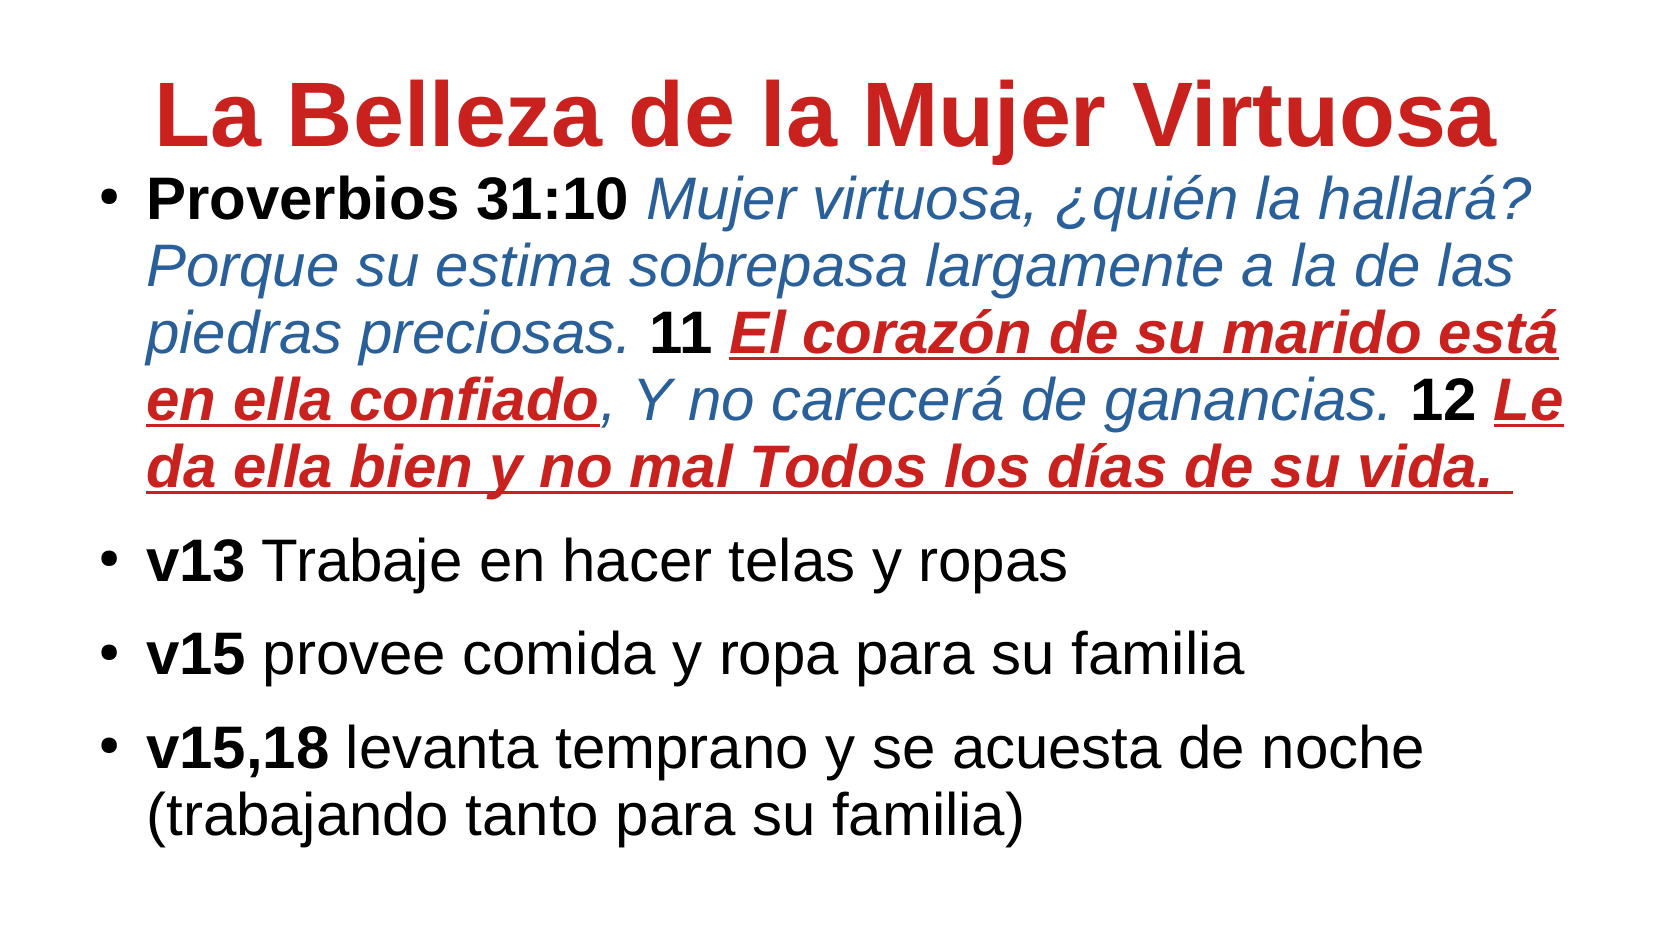

# La Belleza de la Mujer Virtuosa
Proverbios 31:10 Mujer virtuosa, ¿quién la hallará? Porque su estima sobrepasa largamente a la de las piedras preciosas. 11 El corazón de su marido está en ella confiado, Y no carecerá de ganancias. 12 Le da ella bien y no mal Todos los días de su vida.
v13 Trabaje en hacer telas y ropas
v15 provee comida y ropa para su familia
v15,18 levanta temprano y se acuesta de noche (trabajando tanto para su familia)